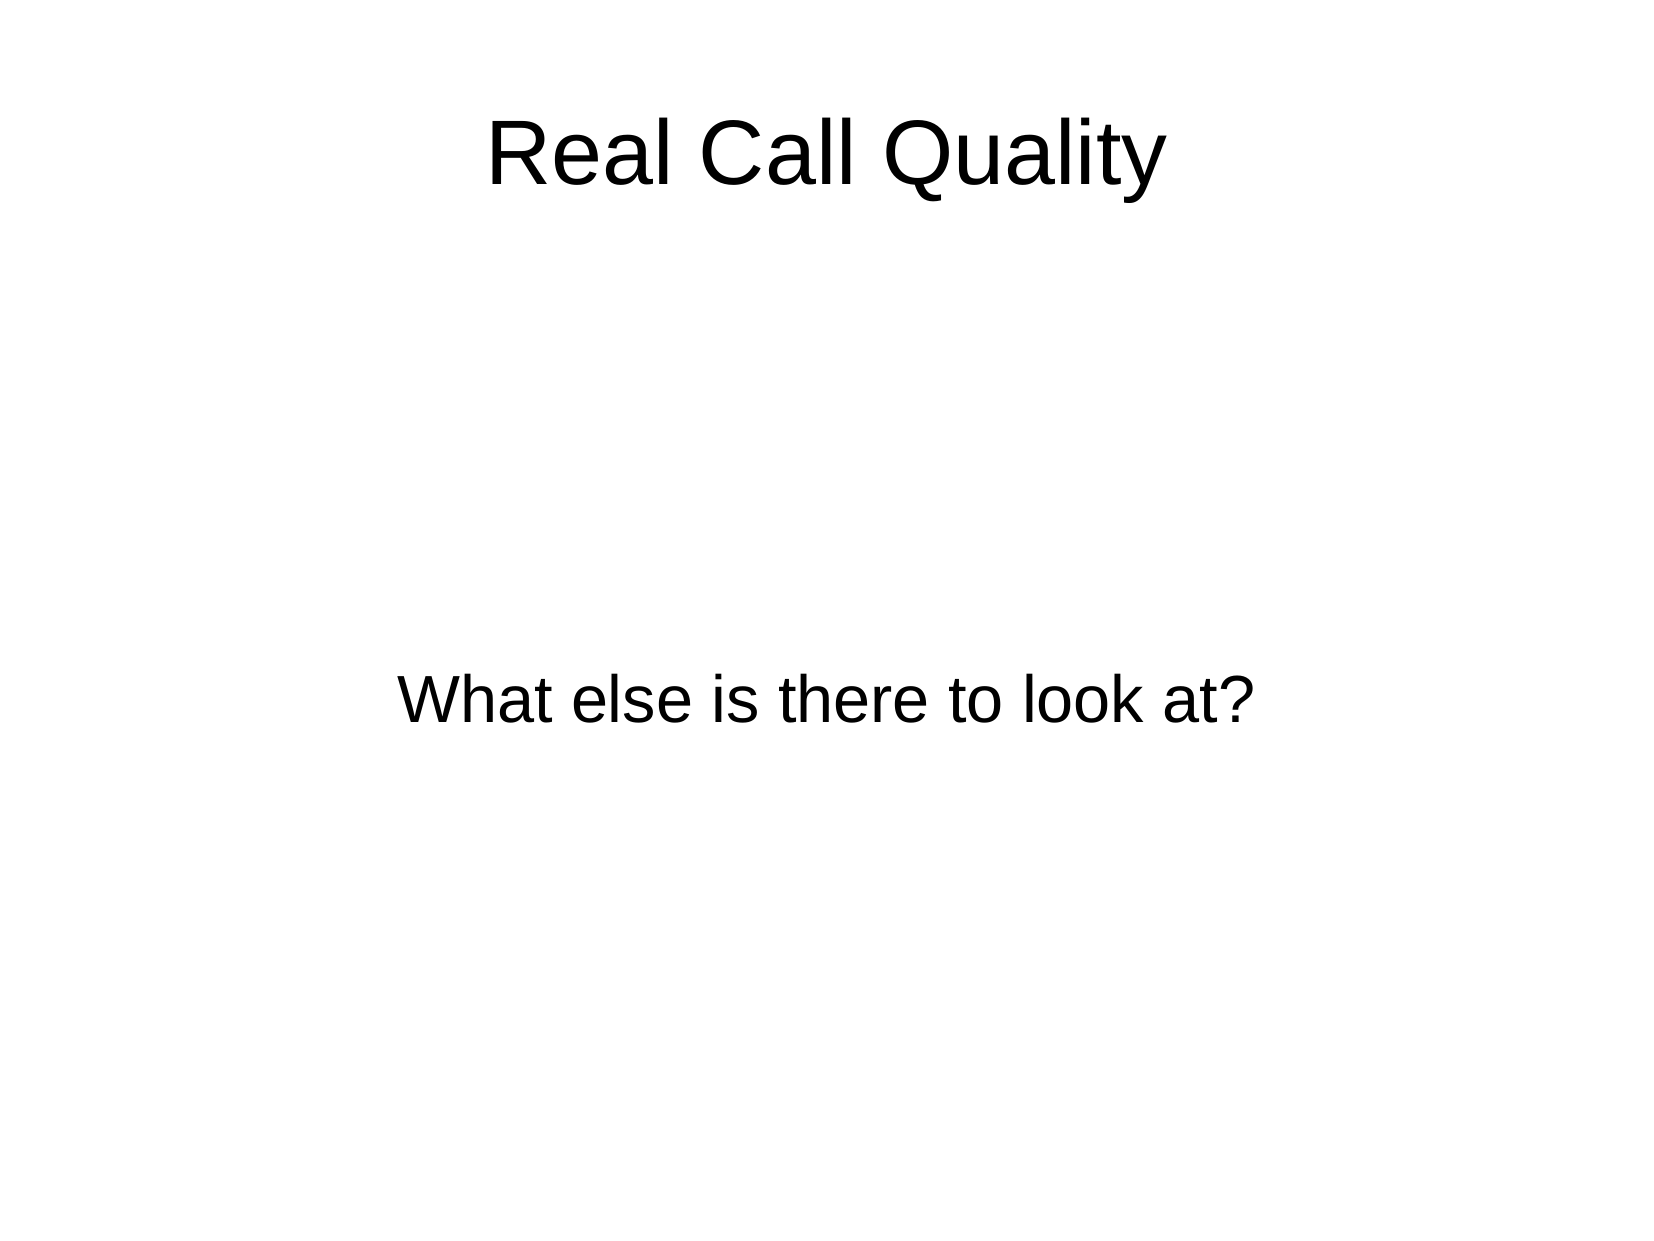

# Real Call Quality
What else is there to look at?